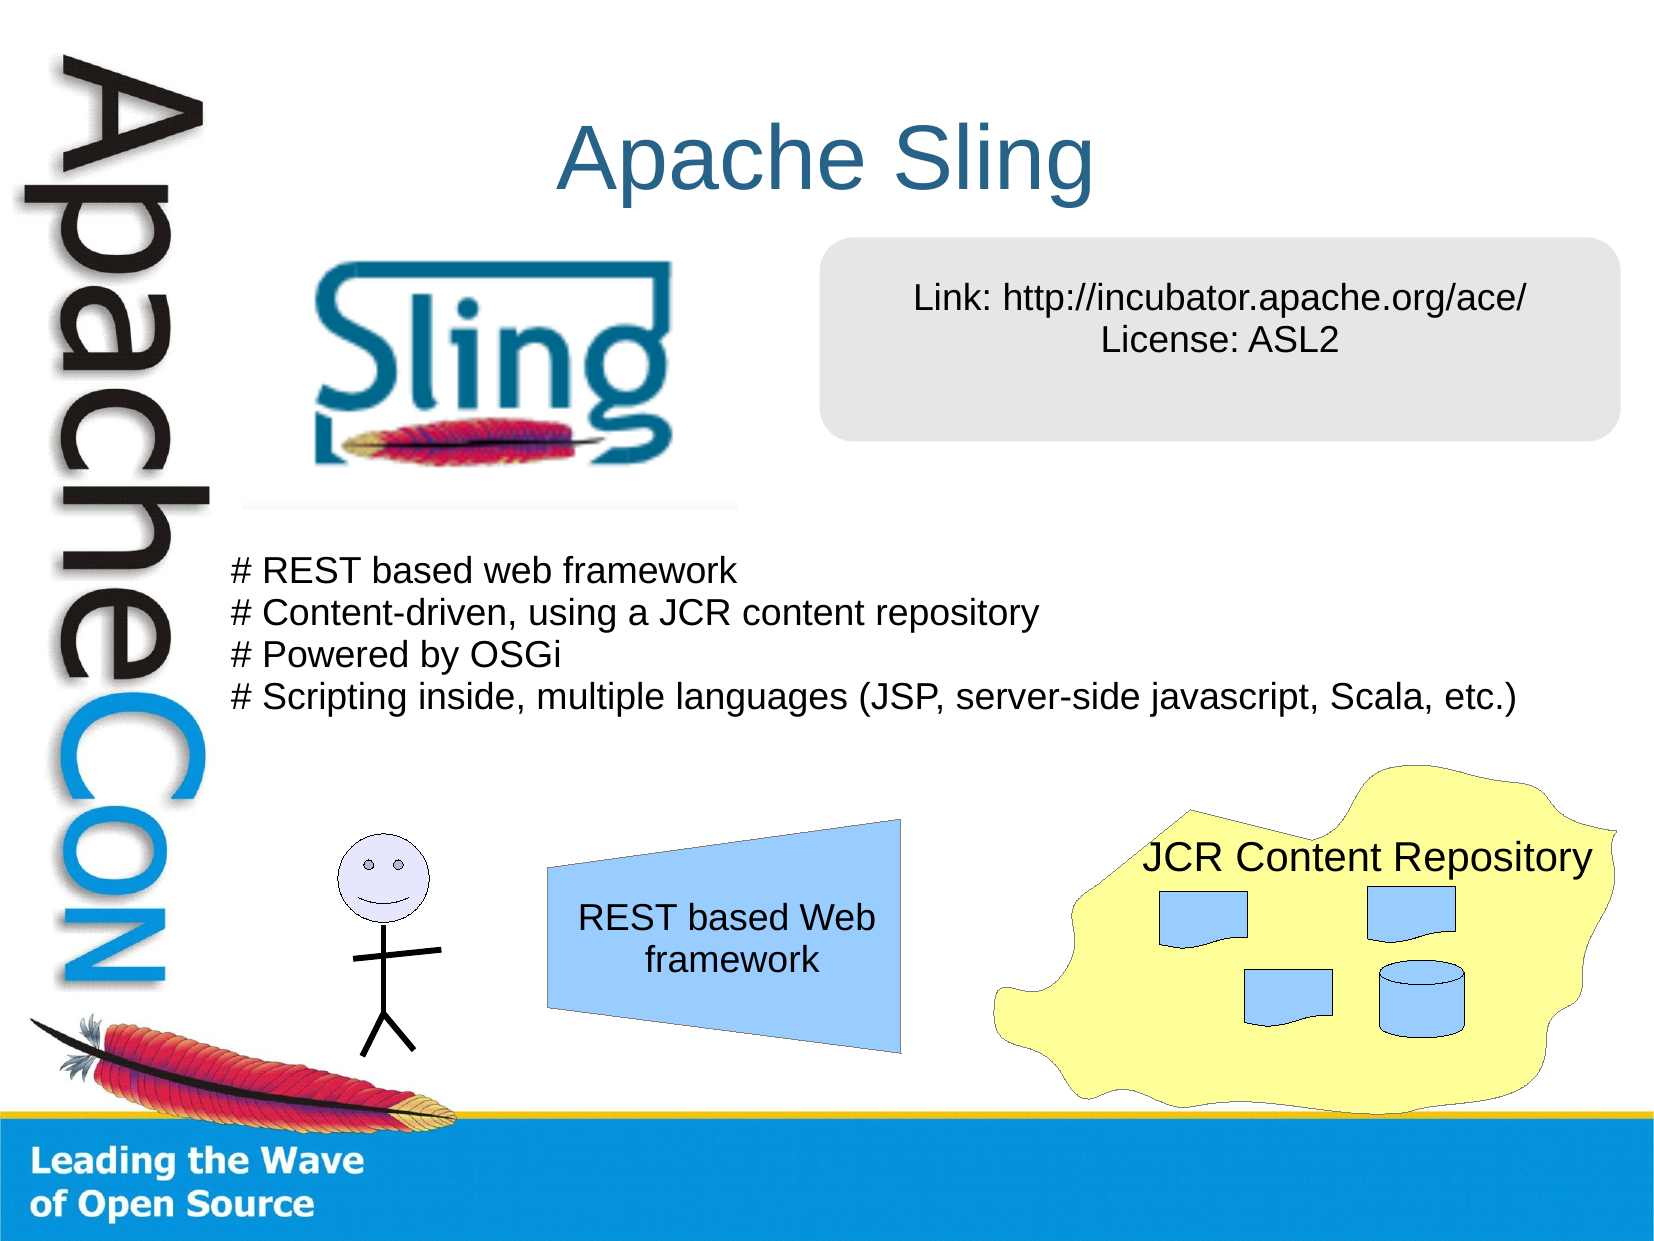

# Apache Sling
Link: http://incubator.apache.org/ace/
License: ASL2
# REST based web framework
# Content-driven, using a JCR content repository
# Powered by OSGi
# Scripting inside, multiple languages (JSP, server-side javascript, Scala, etc.)
JCR Content Repository
REST based Web
 framework